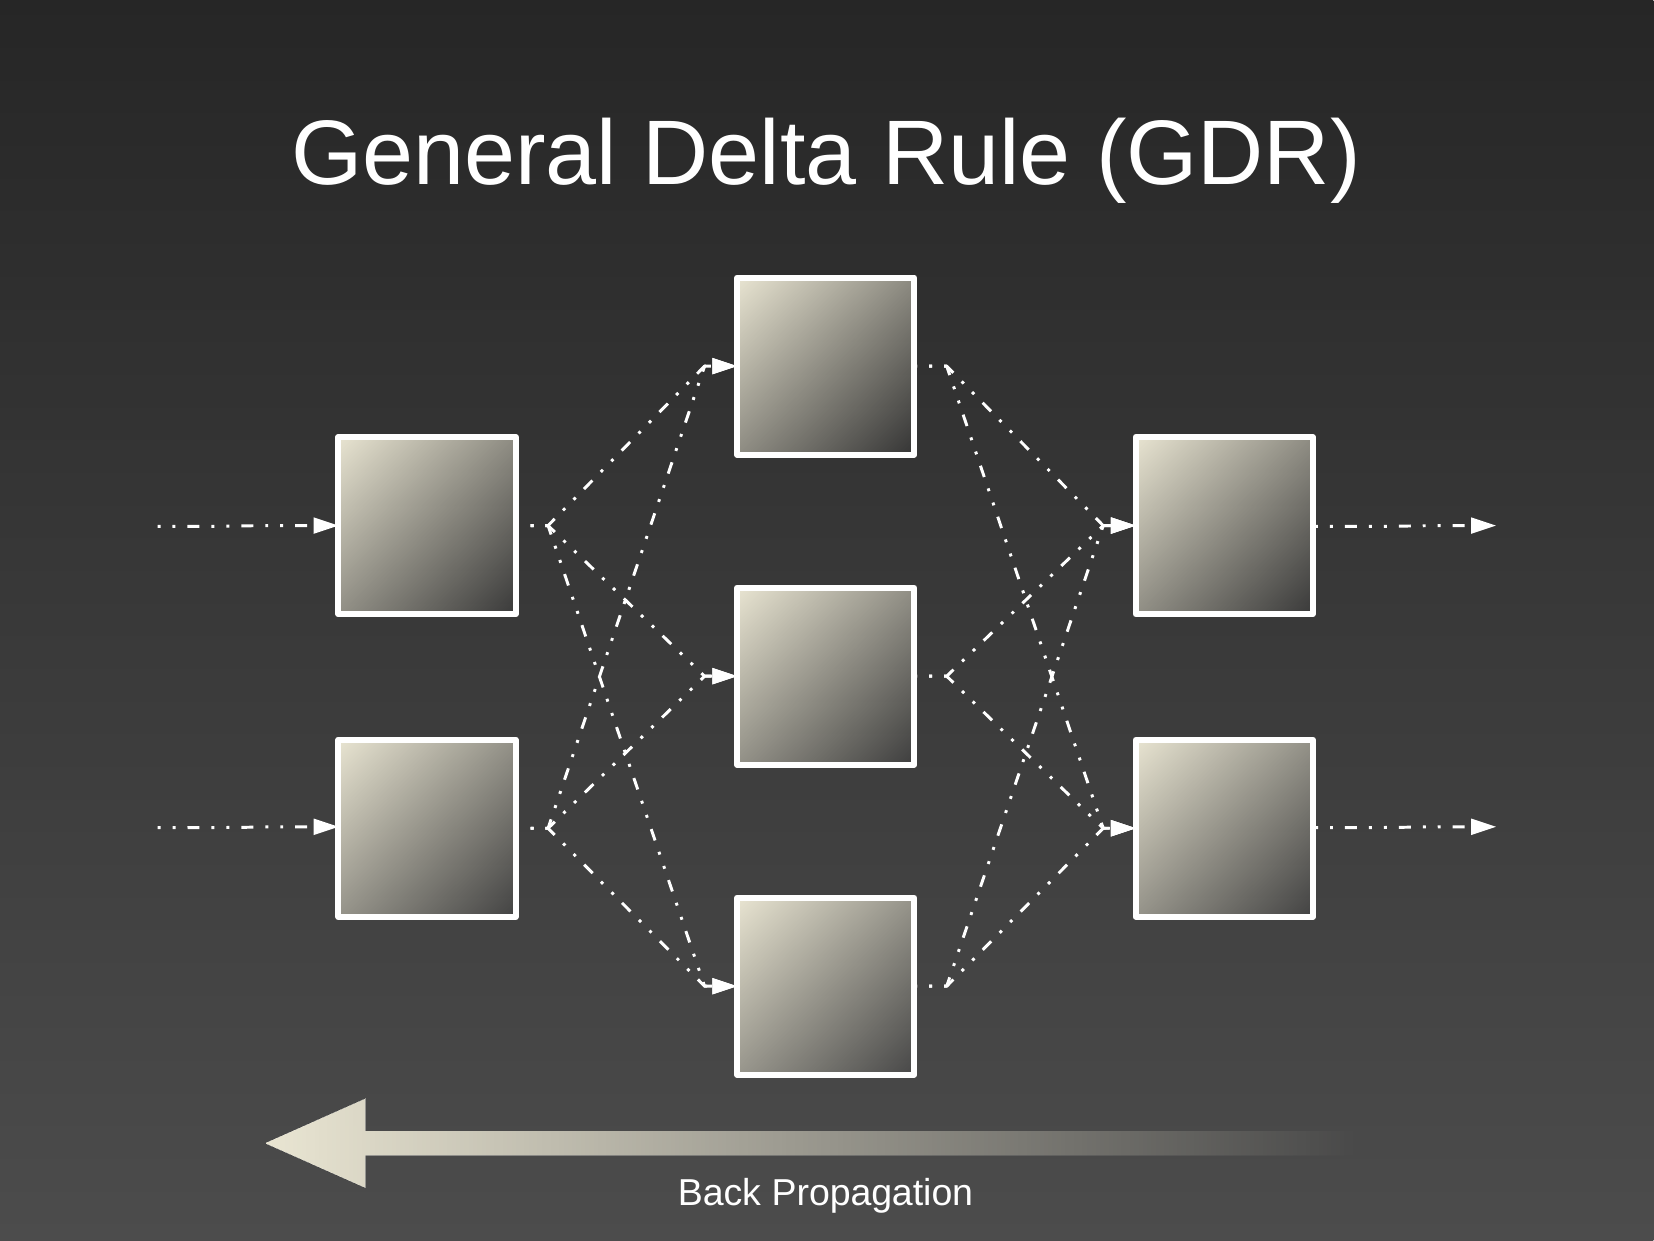

# General Delta Rule (GDR)
Back Propagation